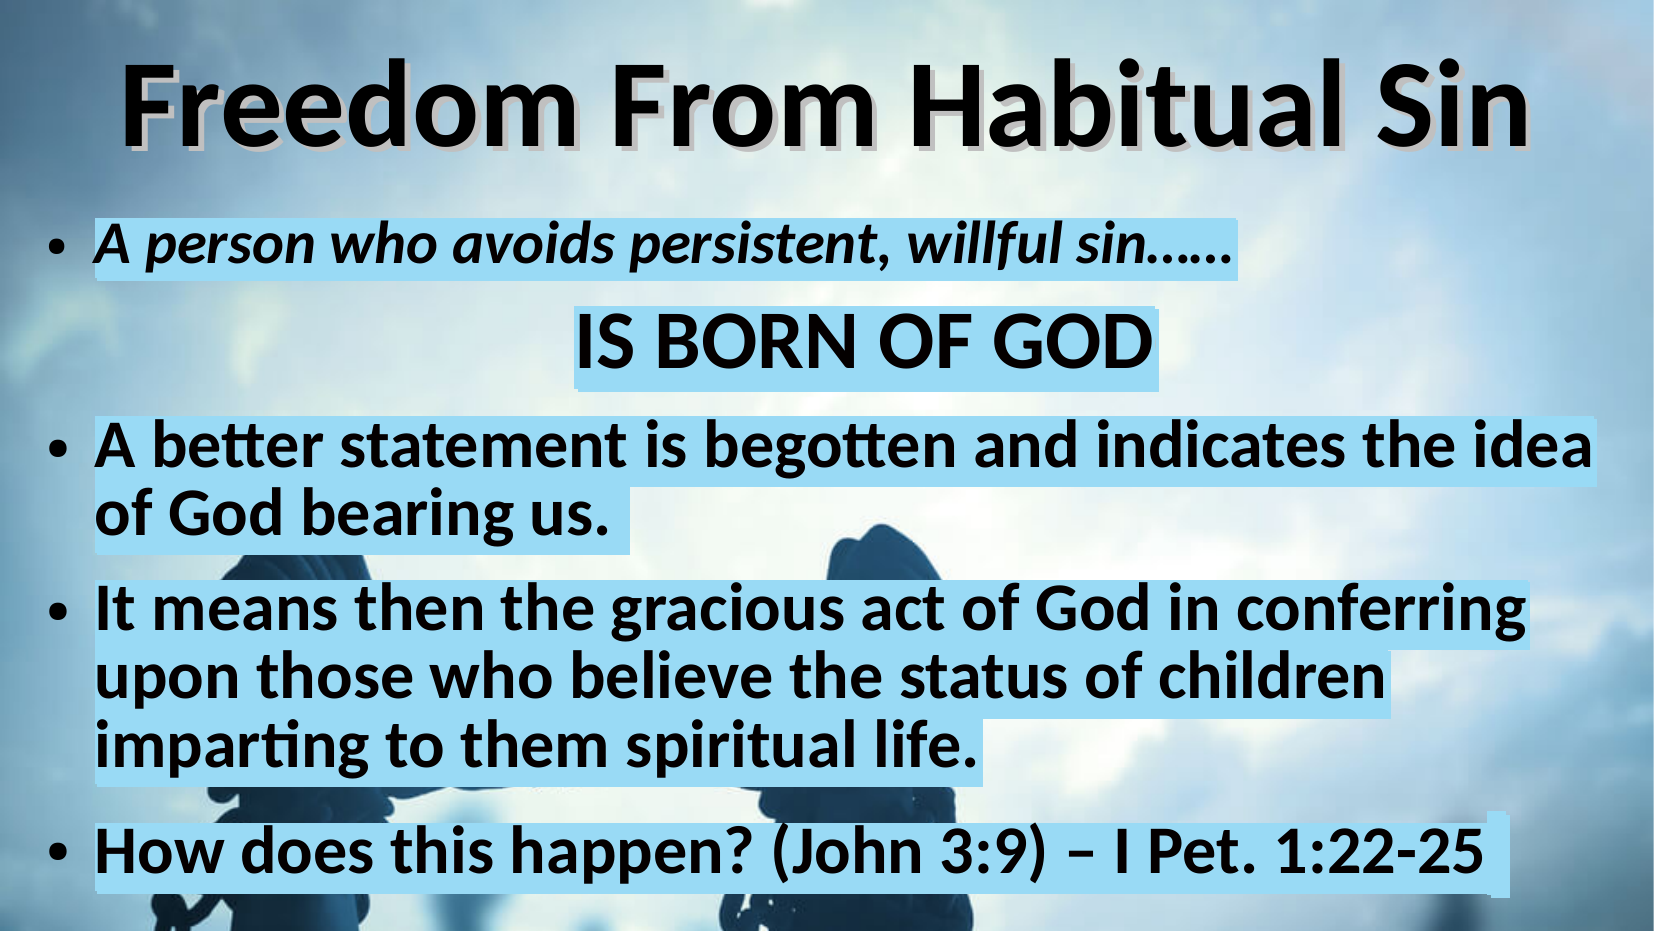

# Freedom From Habitual Sin
A person who avoids persistent, willful sin……
IS BORN OF GOD
A better statement is begotten and indicates the idea of God bearing us.
It means then the gracious act of God in conferring upon those who believe the status of children imparting to them spiritual life.
How does this happen? (John 3:9) – I Pet. 1:22-25